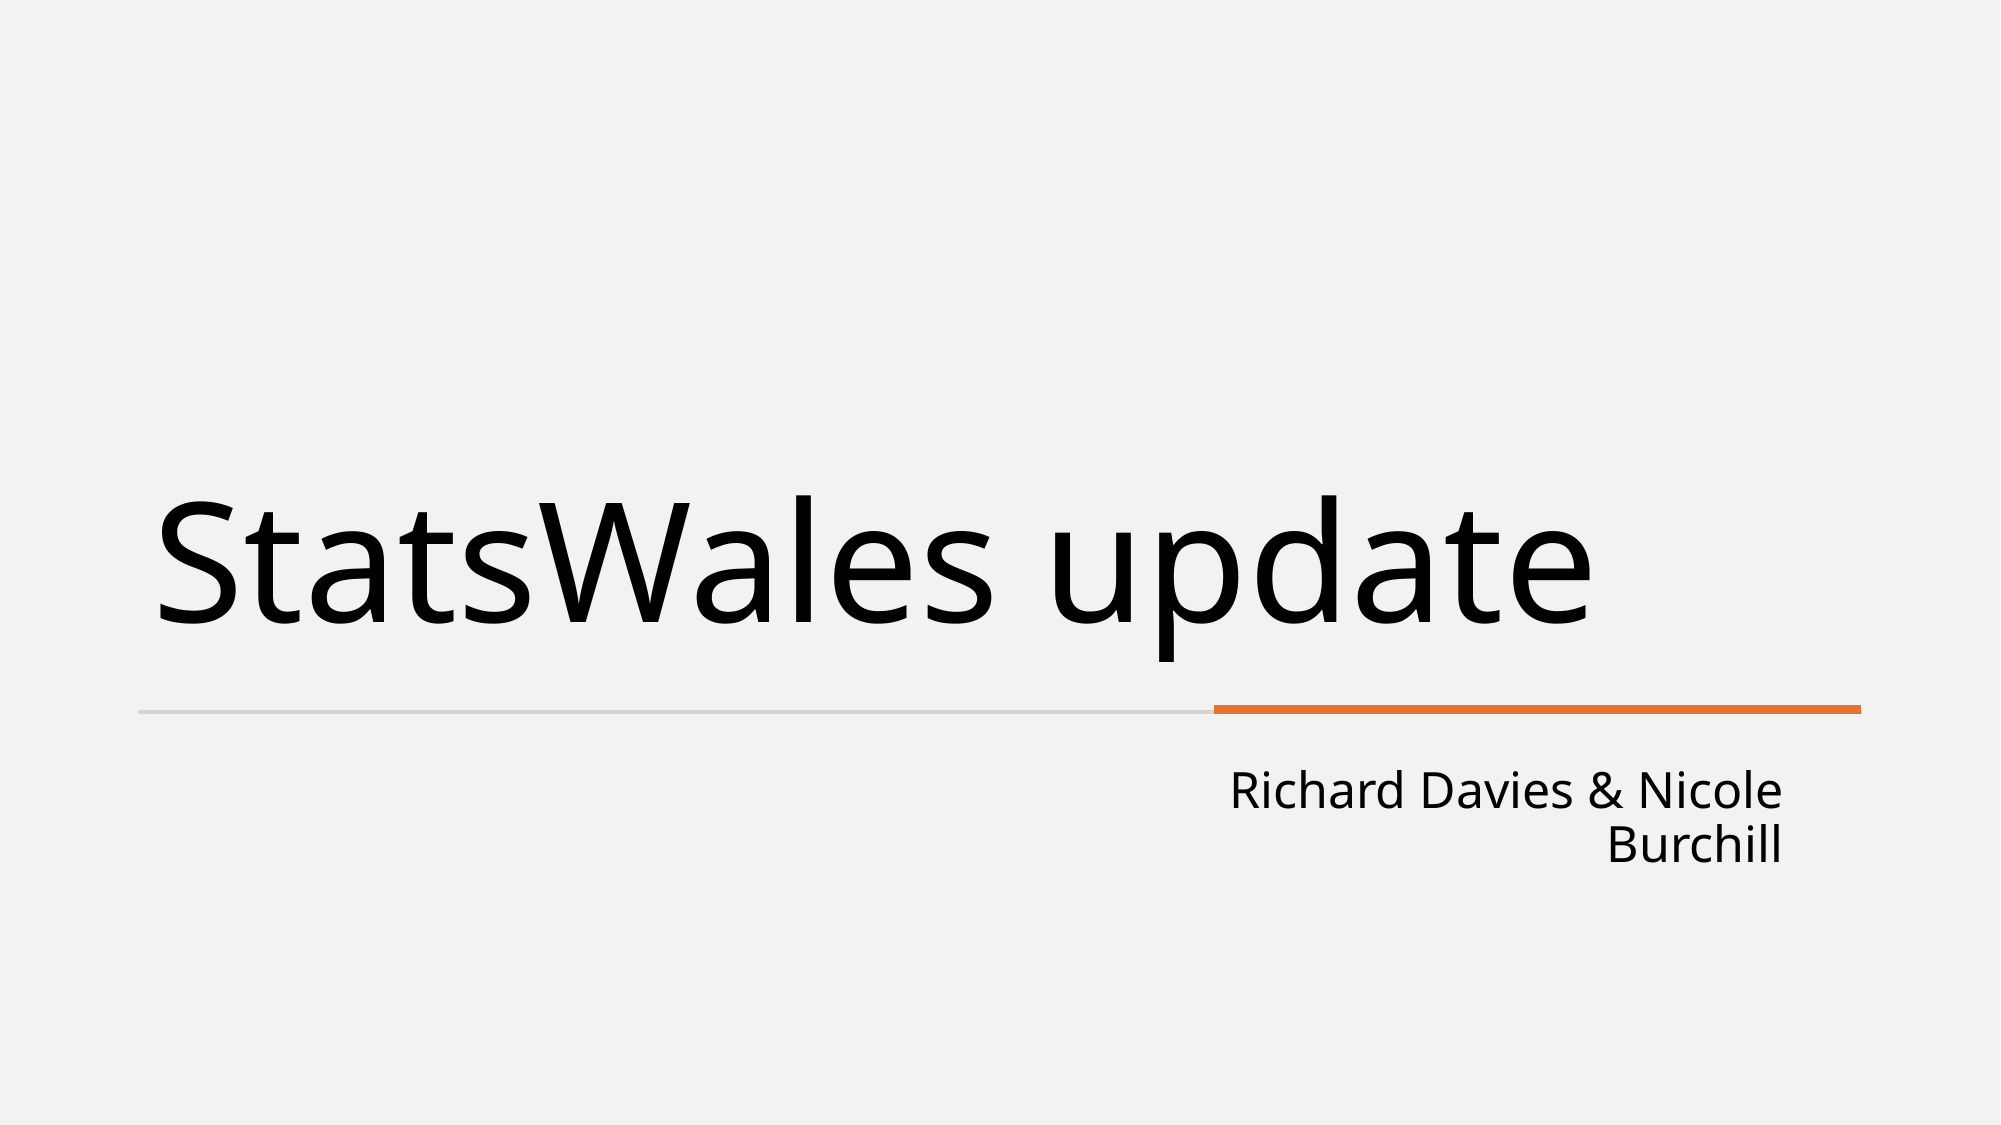

# StatsWales update
Richard Davies & Nicole Burchill